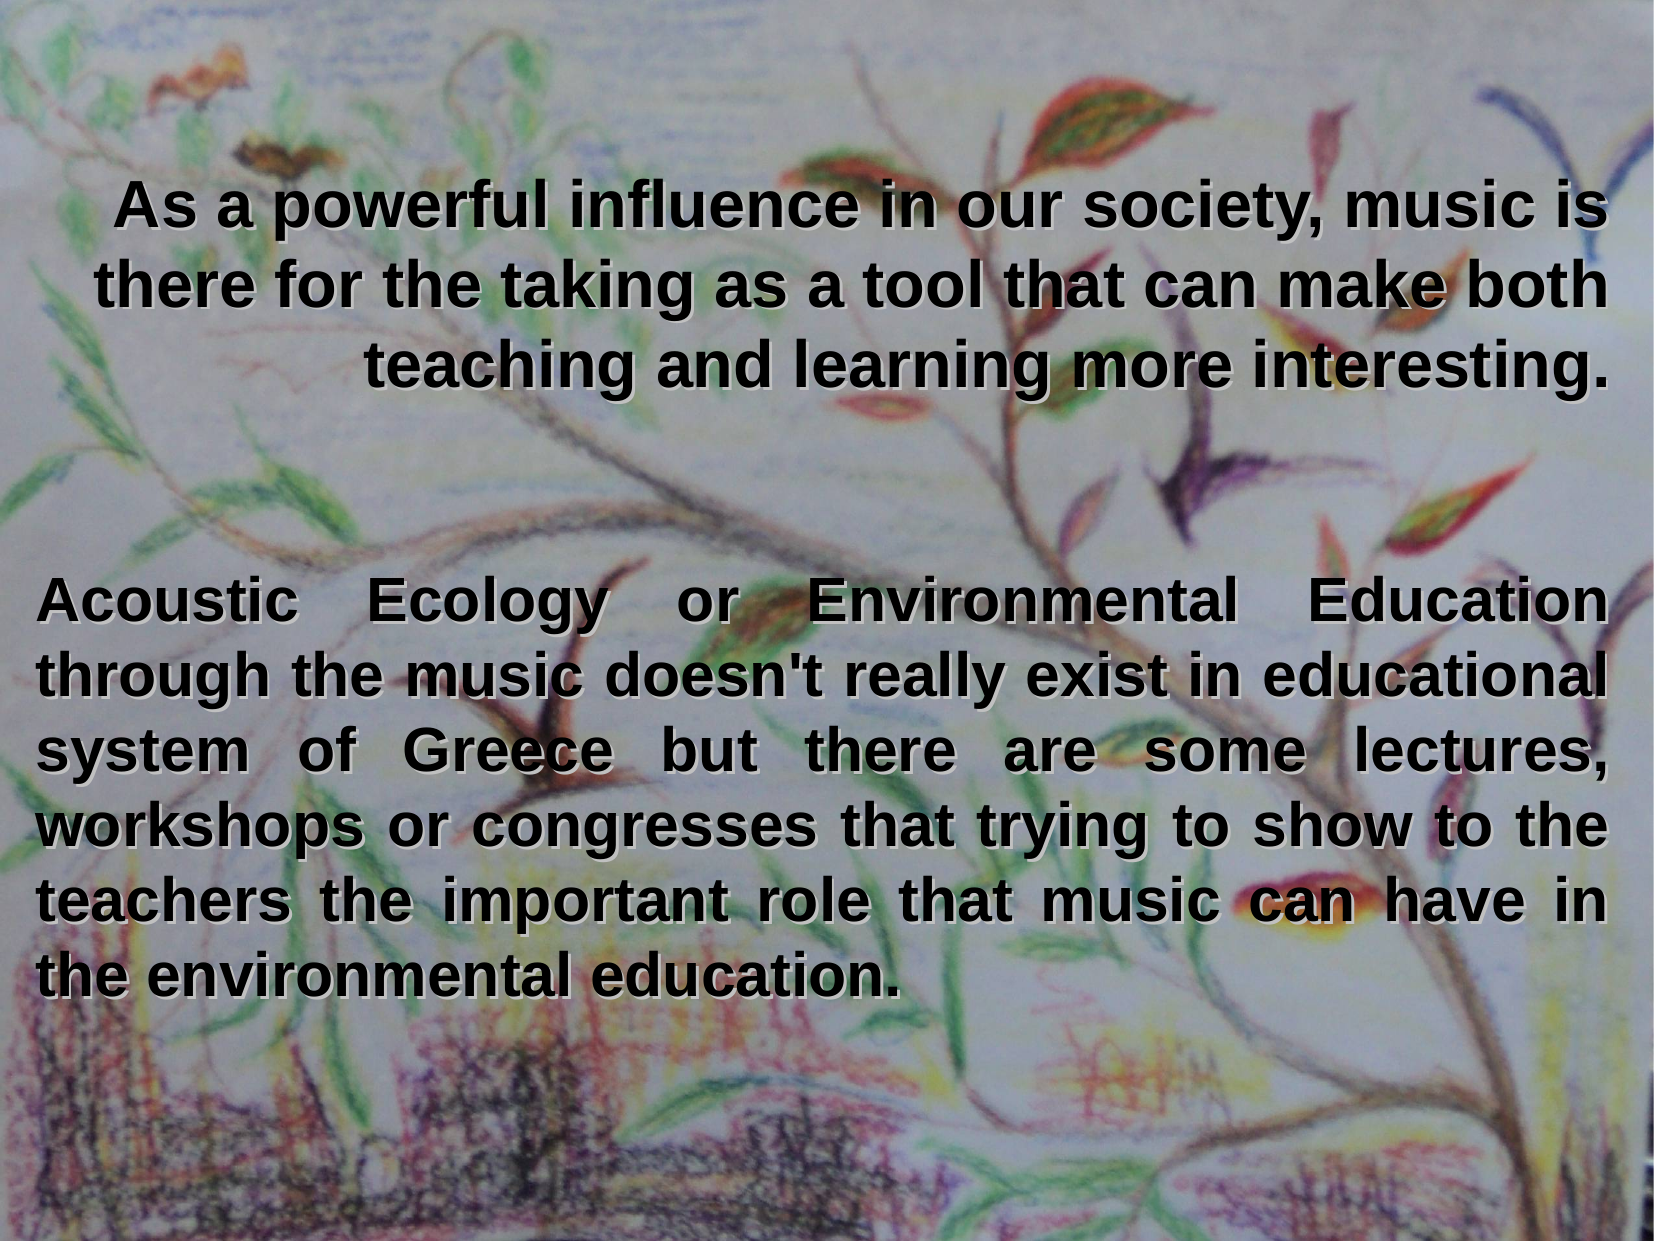

# As a powerful influence in our society, music is there for the taking as a tool that can make both teaching and learning more interesting.
Acoustic Ecology or Environmental Education through the music doesn't really exist in educational system of Greece but there are some lectures, workshops or congresses that trying to show to the teachers the important role that music can have in the environmental education.